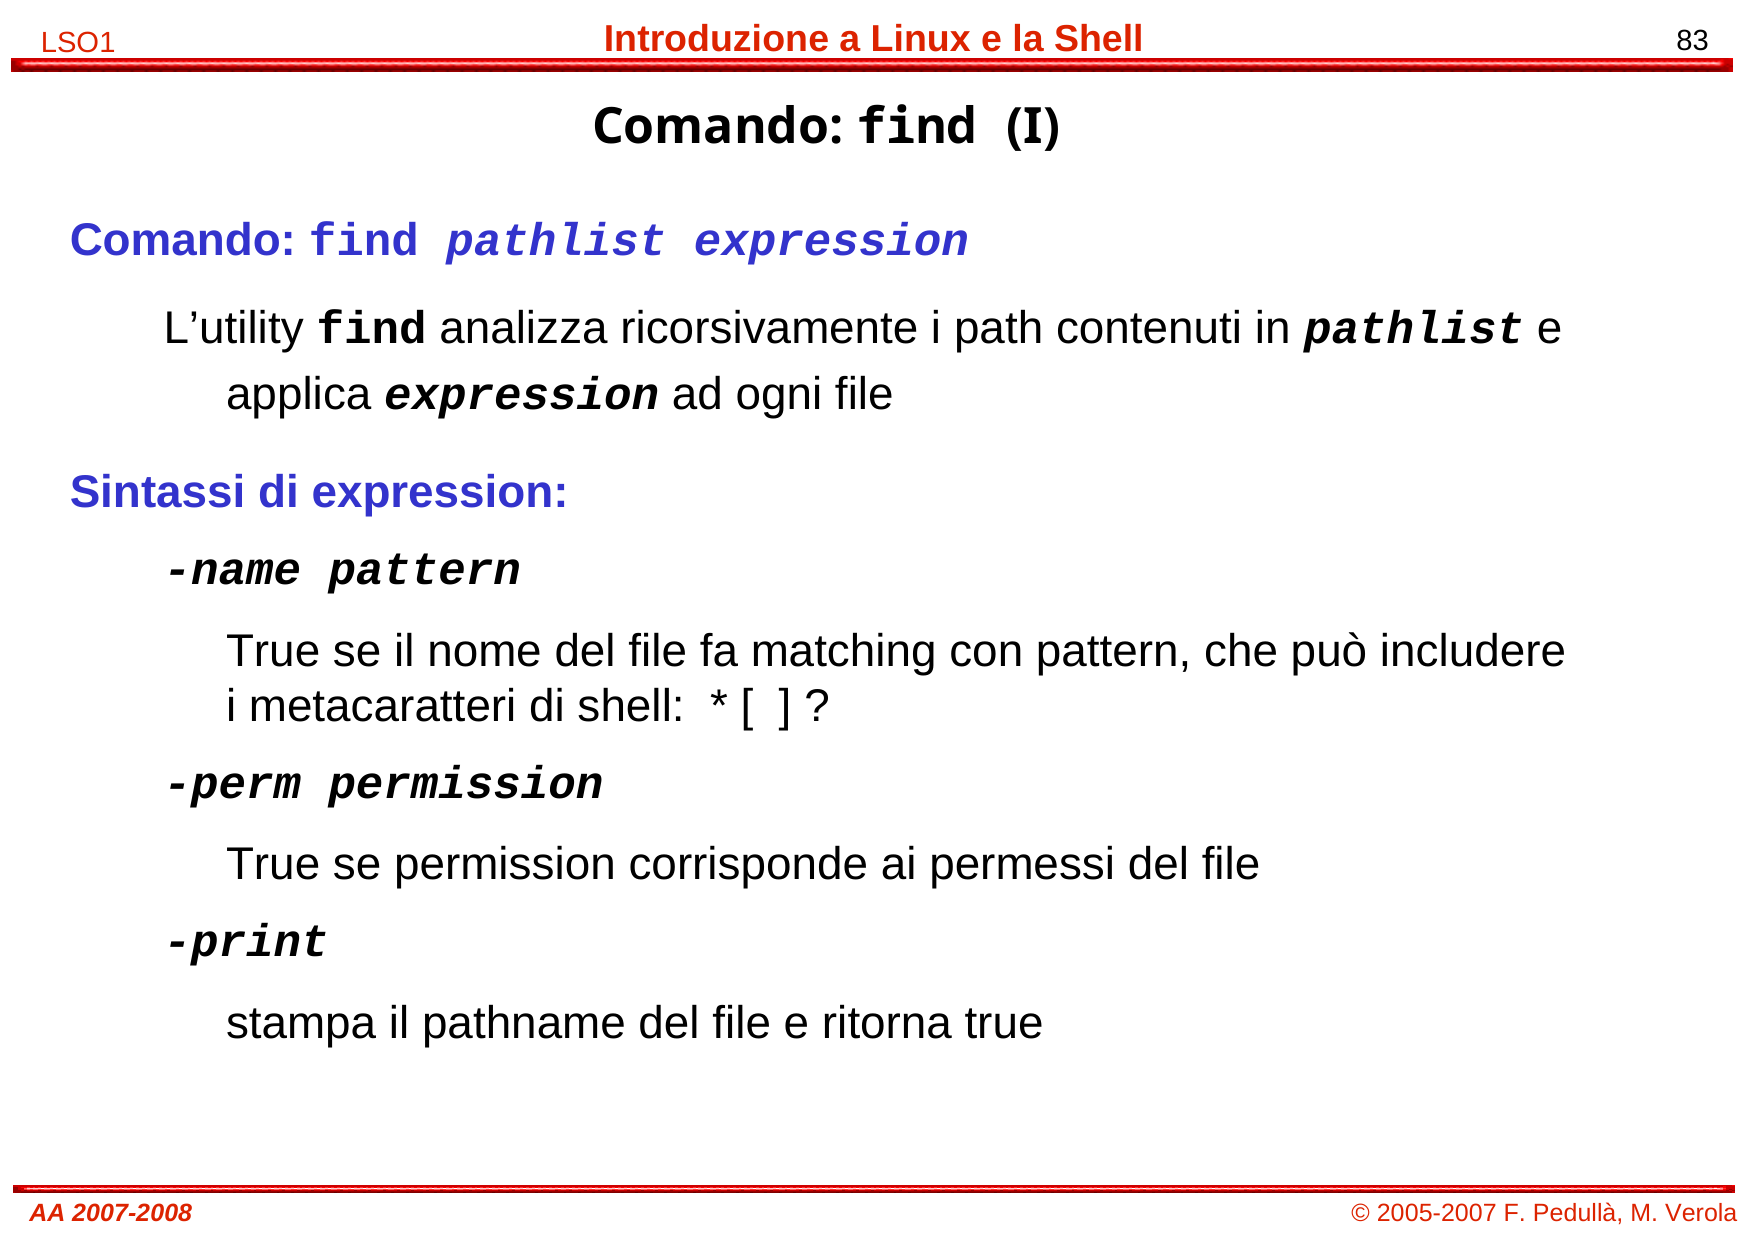

# Comando: find (I)
Comando: find pathlist expression
L’utility find analizza ricorsivamente i path contenuti in pathlist e applica expression ad ogni file
Sintassi di expression:
-name pattern
	True se il nome del file fa matching con pattern, che può includere i metacaratteri di shell: * [ ] ?
-perm permission
	True se permission corrisponde ai permessi del file
-print
	stampa il pathname del file e ritorna true